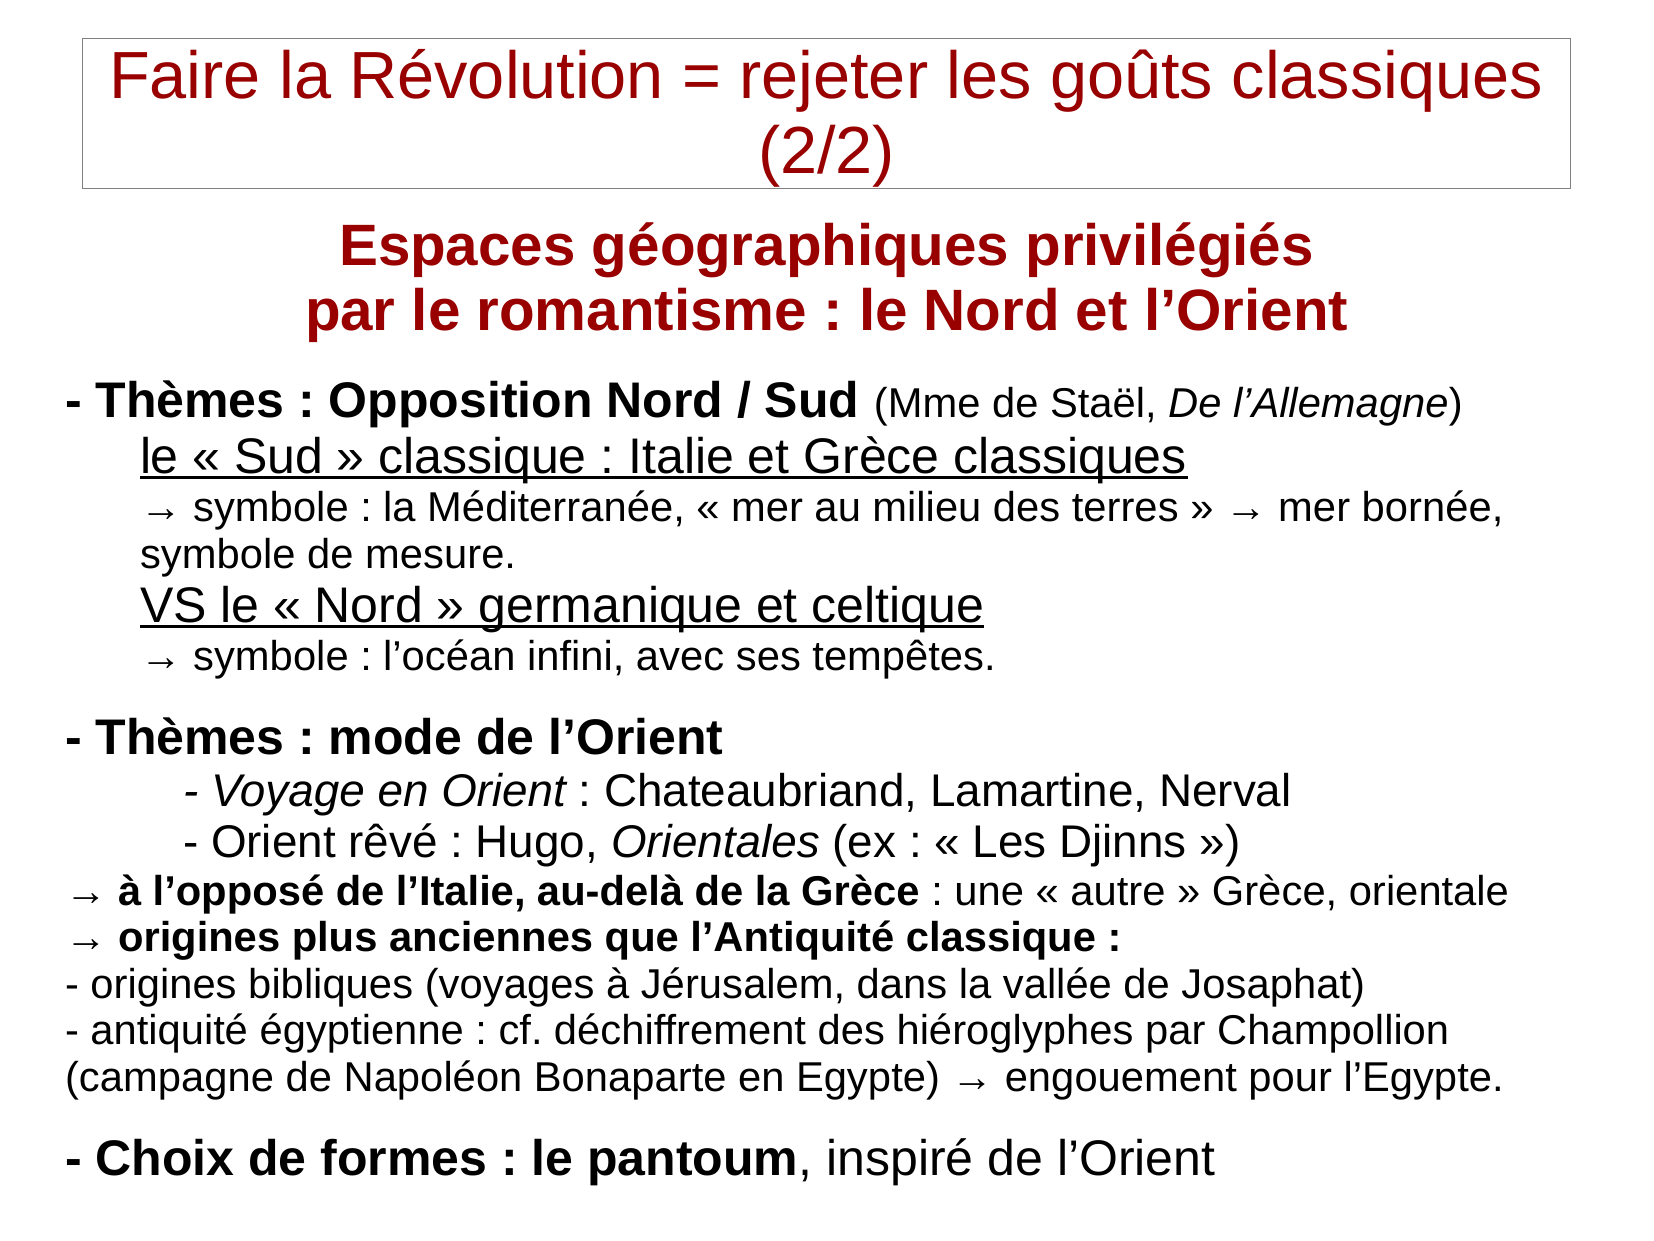

# Faire la Révolution = rejeter les goûts classiques (2/2)
Espaces géographiques privilégiés
par le romantisme : le Nord et l’Orient
- Thèmes : Opposition Nord / Sud (Mme de Staël, De l’Allemagne)
le « Sud » classique : Italie et Grèce classiques
→ symbole : la Méditerranée, « mer au milieu des terres » → mer bornée, symbole de mesure.
VS le « Nord » germanique et celtique
→ symbole : l’océan infini, avec ses tempêtes.
- Thèmes : mode de l’Orient
- Voyage en Orient : Chateaubriand, Lamartine, Nerval
- Orient rêvé : Hugo, Orientales (ex : « Les Djinns »)
→ à l’opposé de l’Italie, au-delà de la Grèce : une « autre » Grèce, orientale
→ origines plus anciennes que l’Antiquité classique :
- origines bibliques (voyages à Jérusalem, dans la vallée de Josaphat)
- antiquité égyptienne : cf. déchiffrement des hiéroglyphes par Champollion (campagne de Napoléon Bonaparte en Egypte) → engouement pour l’Egypte.
- Choix de formes : le pantoum, inspiré de l’Orient